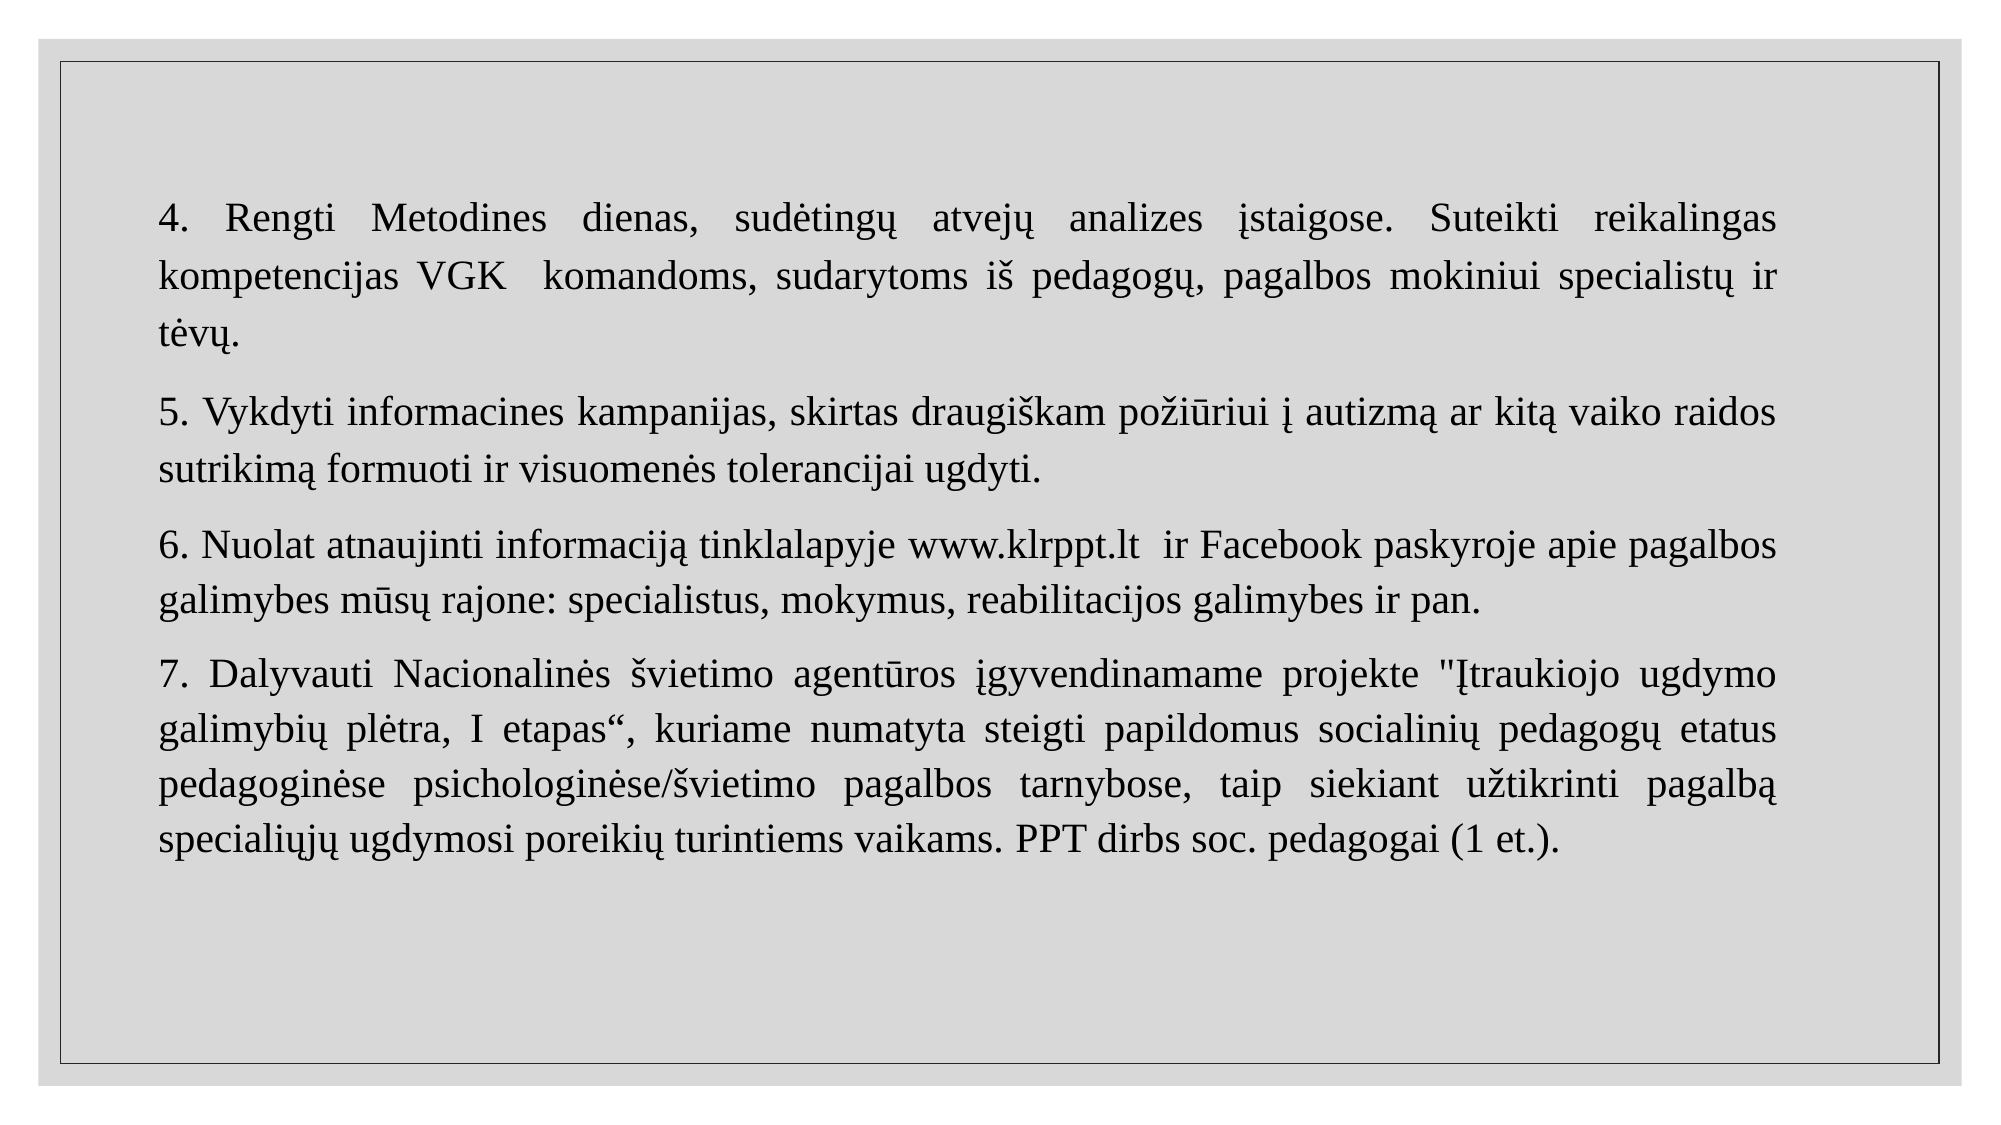

# 4. Rengti Metodines dienas, sudėtingų atvejų analizes įstaigose. Suteikti reikalingas kompetencijas VGK komandoms, sudarytoms iš pedagogų, pagalbos mokiniui specialistų ir tėvų.
5. Vykdyti informacines kampanijas, skirtas draugiškam požiūriui į autizmą ar kitą vaiko raidos sutrikimą formuoti ir visuomenės tolerancijai ugdyti.
6. Nuolat atnaujinti informaciją tinklalapyje www.klrppt.lt ir Facebook paskyroje apie pagalbos galimybes mūsų rajone: specialistus, mokymus, reabilitacijos galimybes ir pan.
7. Dalyvauti Nacionalinės švietimo agentūros įgyvendinamame projekte "Įtraukiojo ugdymo galimybių plėtra, I etapas“, kuriame numatyta steigti papildomus socialinių pedagogų etatus pedagoginėse psichologinėse/švietimo pagalbos tarnybose, taip siekiant užtikrinti pagalbą specialiųjų ugdymosi poreikių turintiems vaikams. PPT dirbs soc. pedagogai (1 et.).